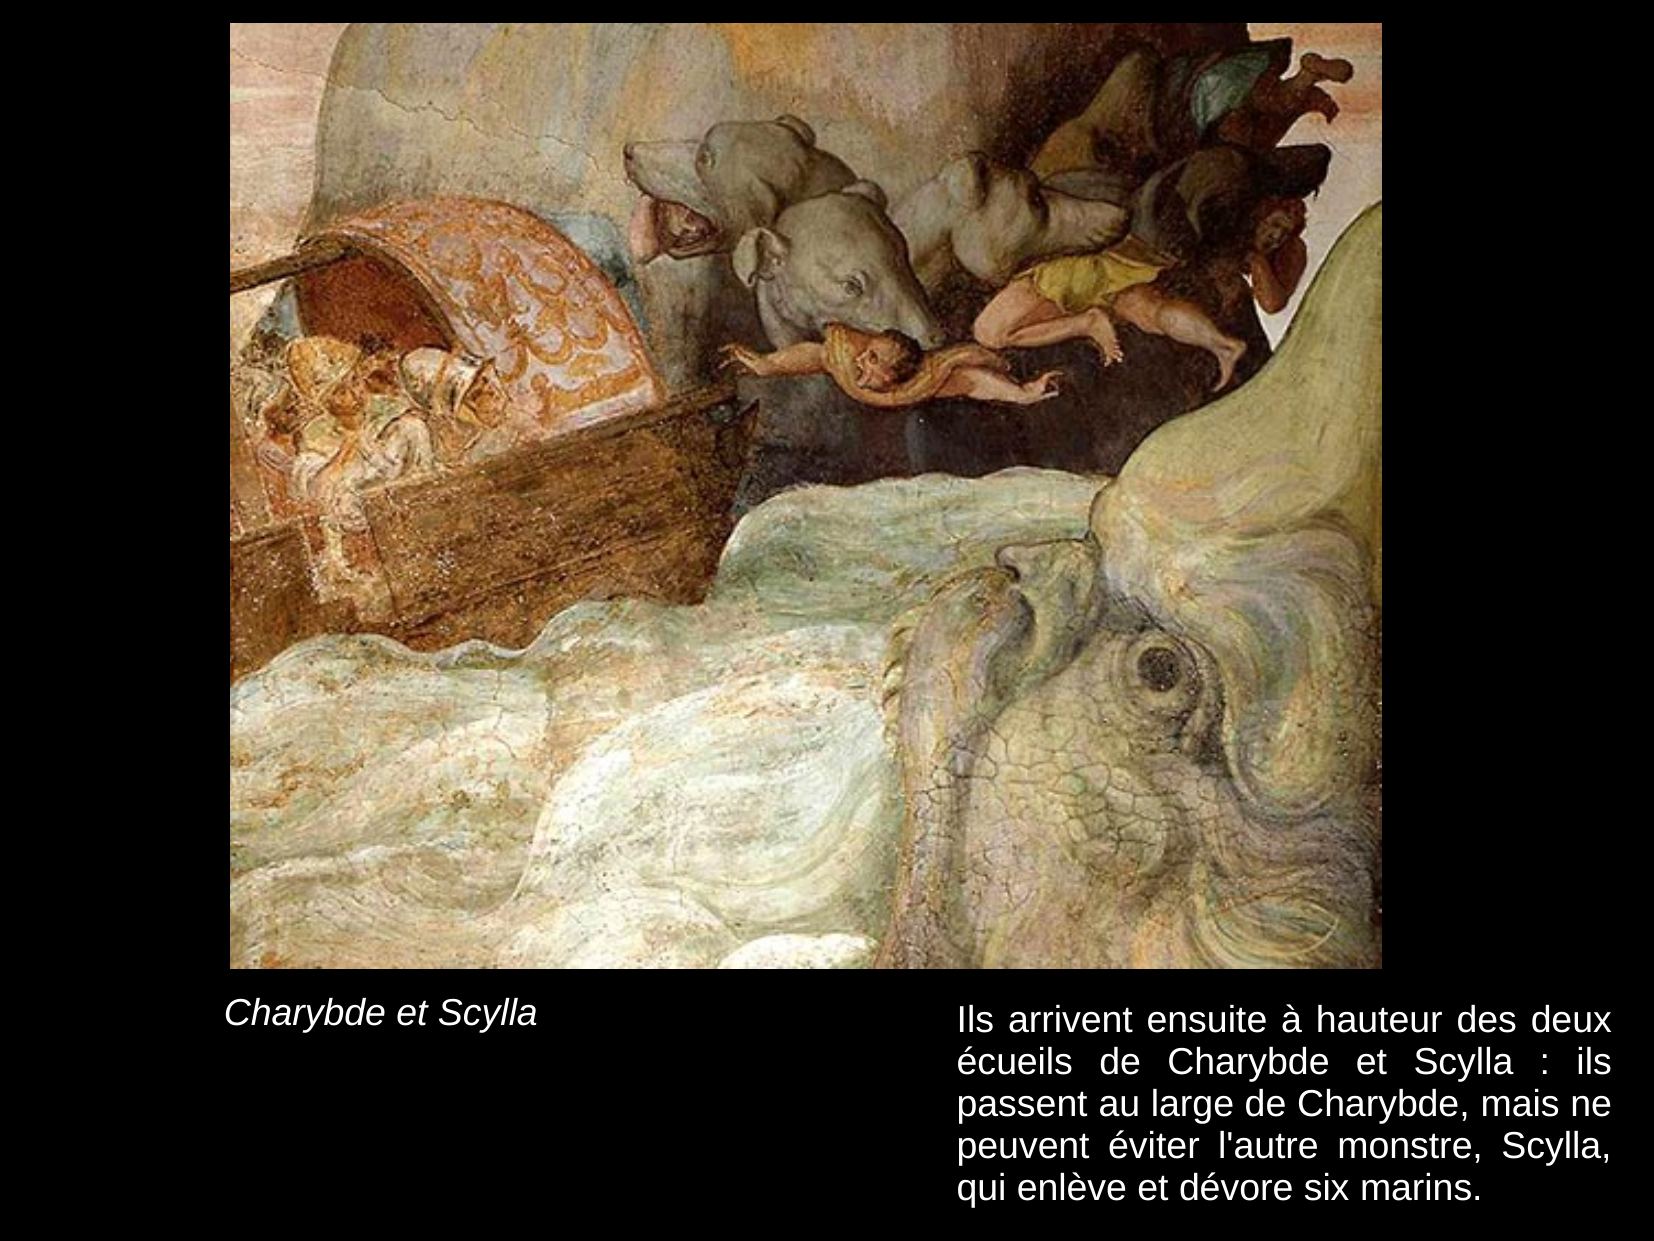

# Charybde et Scylla
Ils arrivent ensuite à hauteur des deux écueils de Charybde et Scylla : ils passent au large de Charybde, mais ne peuvent éviter l'autre monstre, Scylla, qui enlève et dévore six marins.